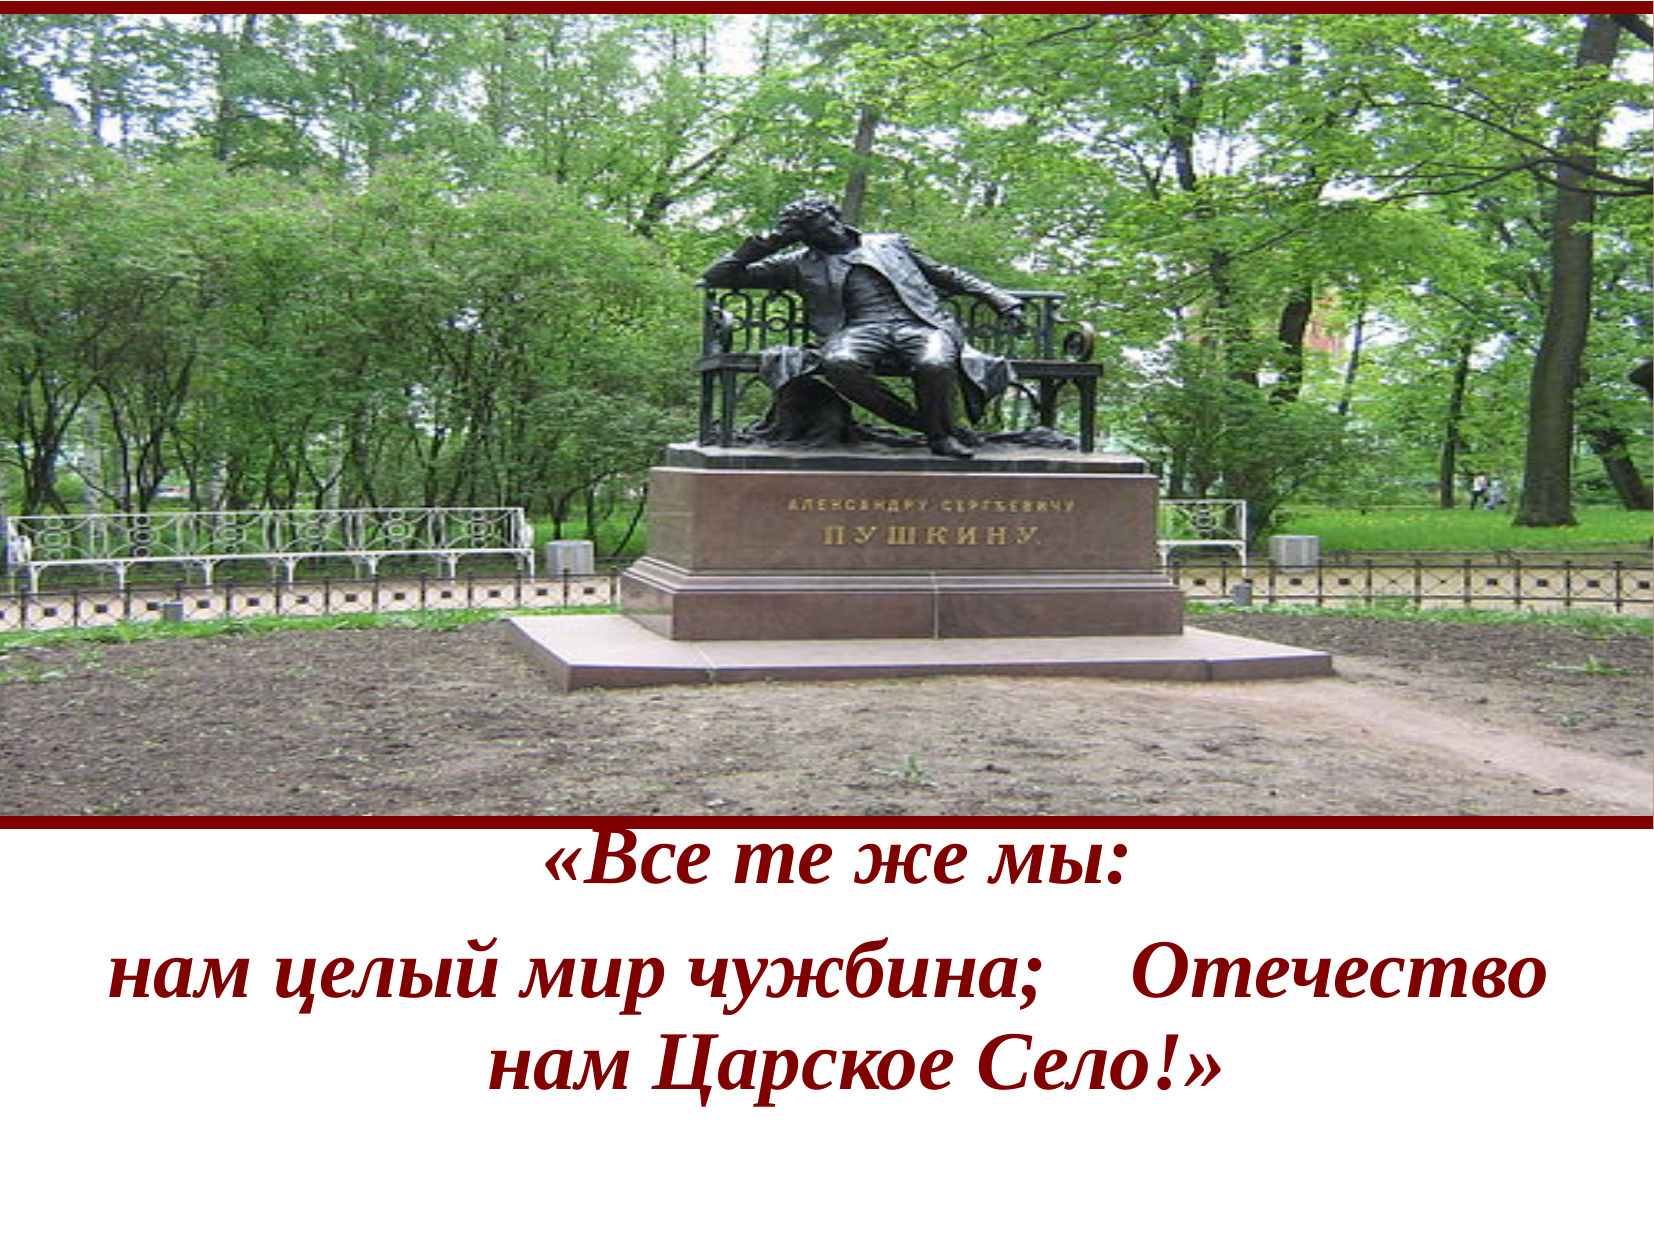

# «Все те же мы:
нам целый мир чужбина; Отечество нам Царское Село!»